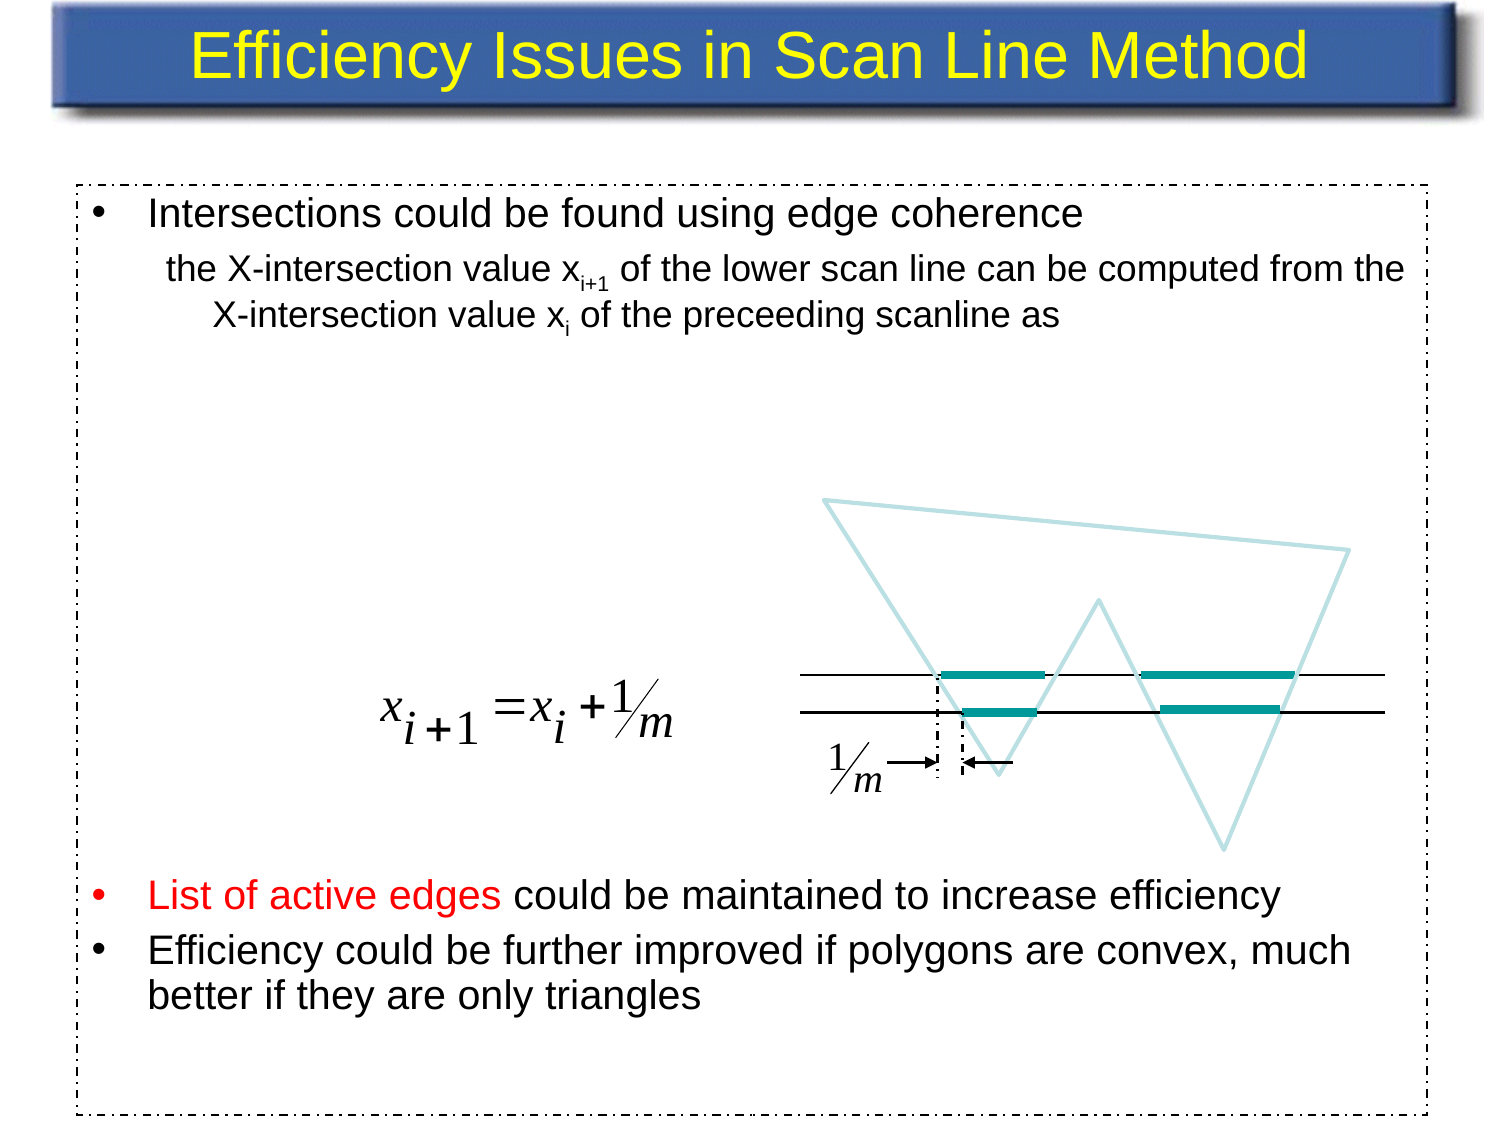

Efficiency Issues in Scan Line Method
# Intersections could be found using edge coherence
the X-intersection value xi+1 of the lower scan line can be computed from the X-intersection value xi of the preceeding scanline as
List of active edges could be maintained to increase efficiency
Efficiency could be further improved if polygons are convex, much better if they are only triangles